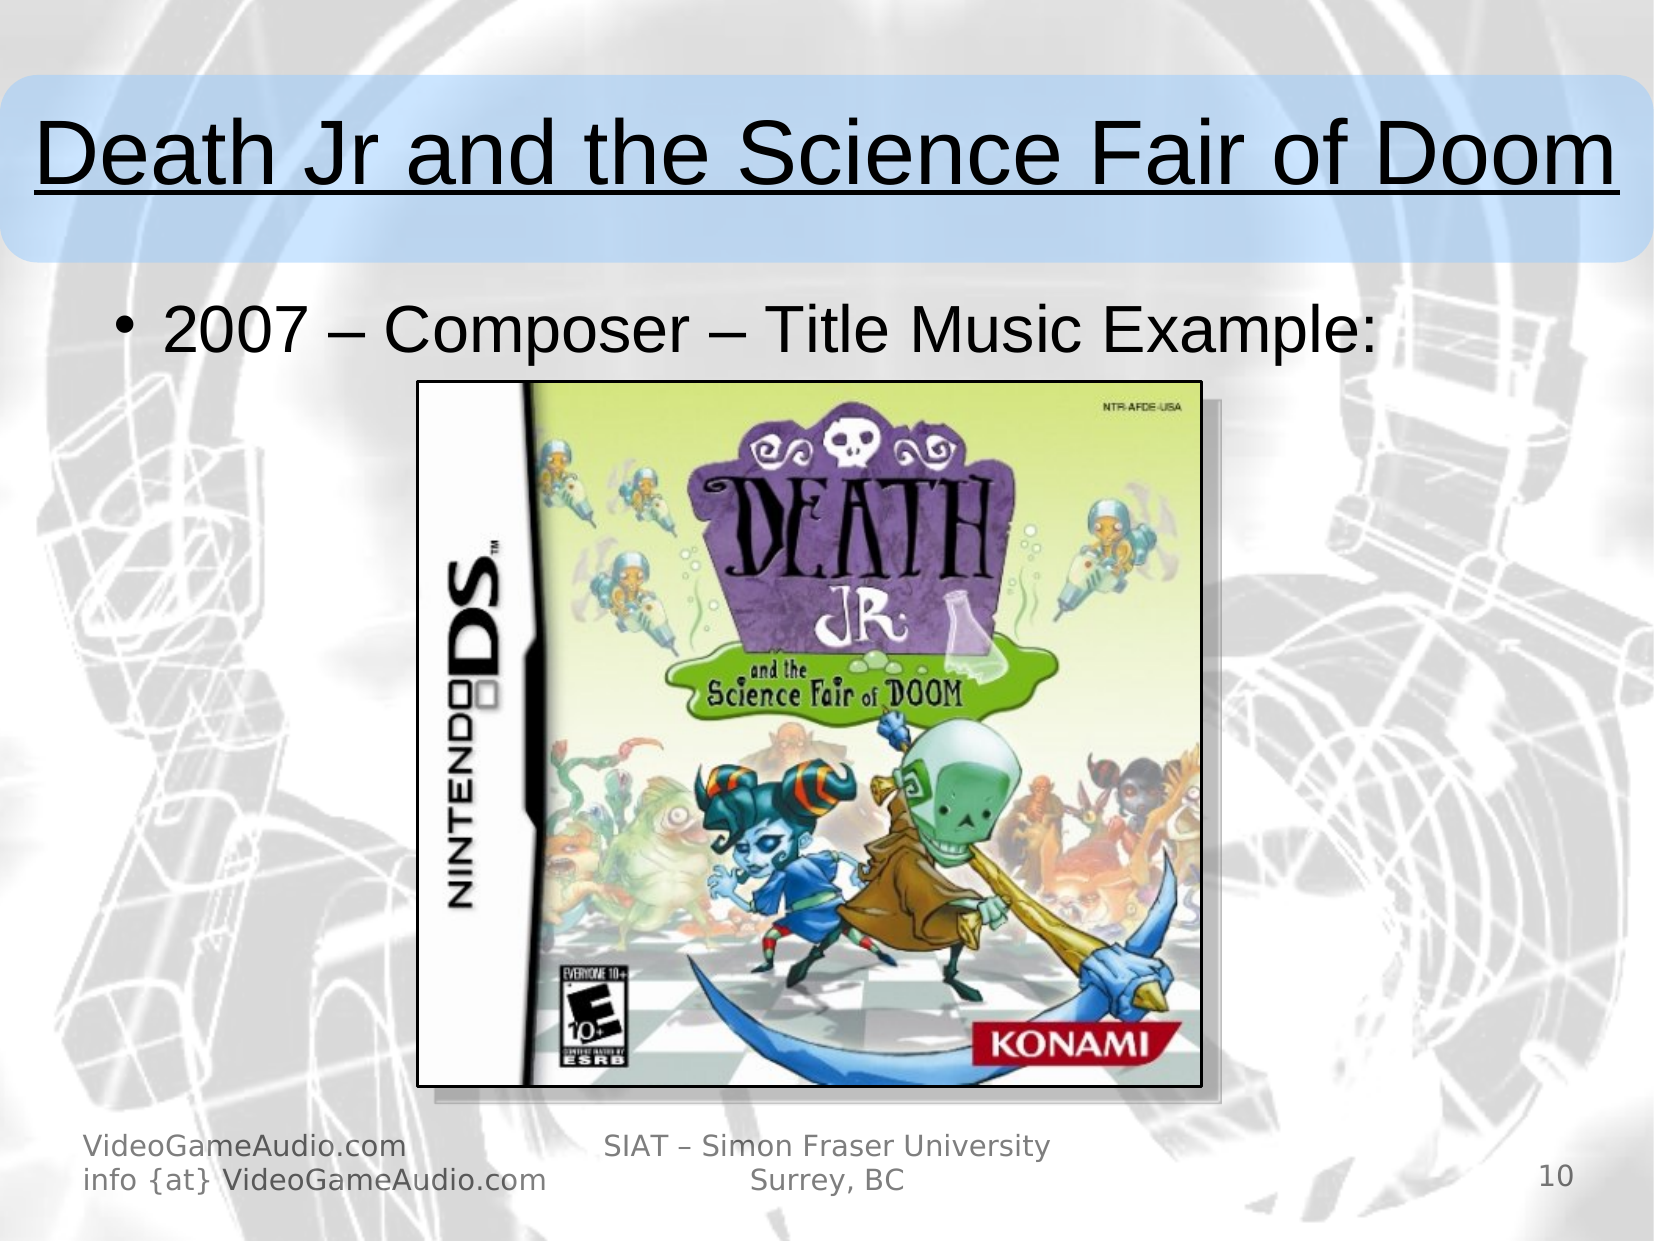

# Death Jr and the Science Fair of Doom
 2007 – Composer – Title Music Example:
10